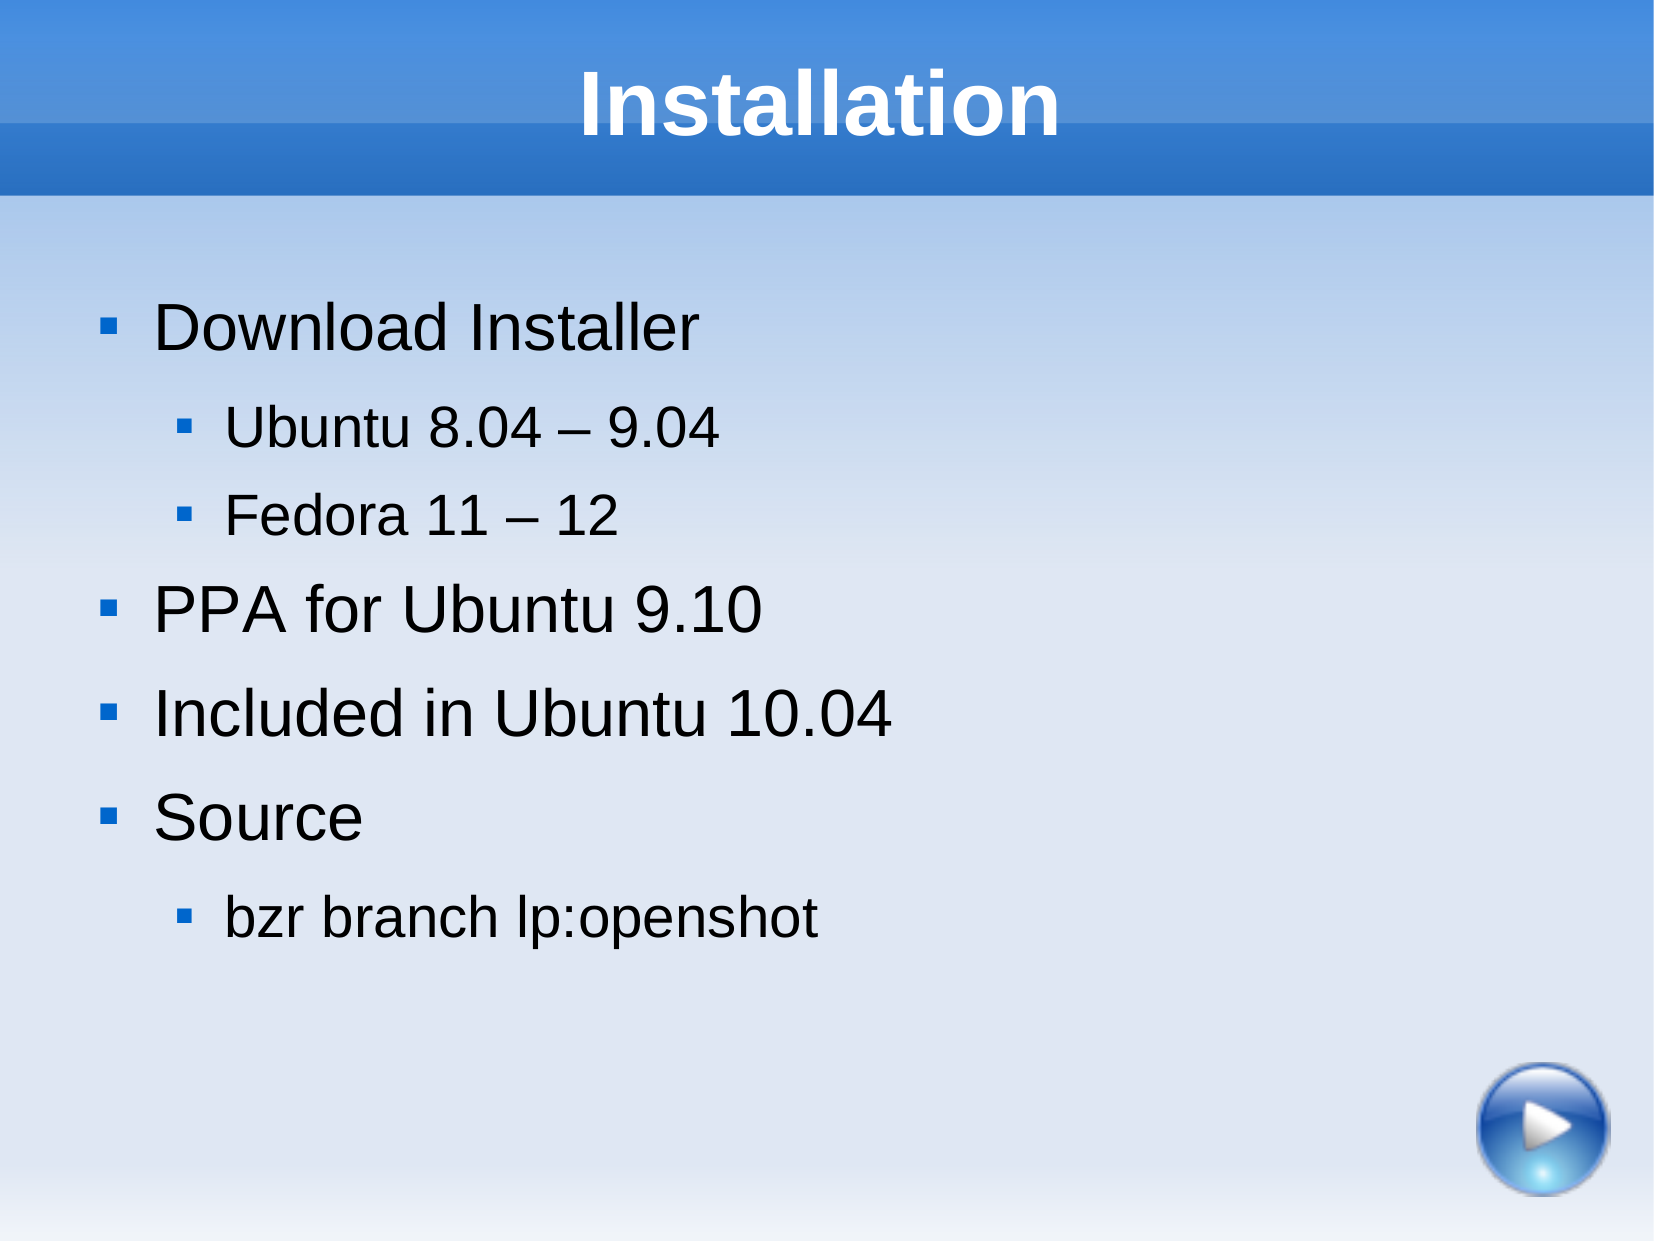

# Installation
Download Installer
Ubuntu 8.04 – 9.04
Fedora 11 – 12
PPA for Ubuntu 9.10
Included in Ubuntu 10.04
Source
bzr branch lp:openshot